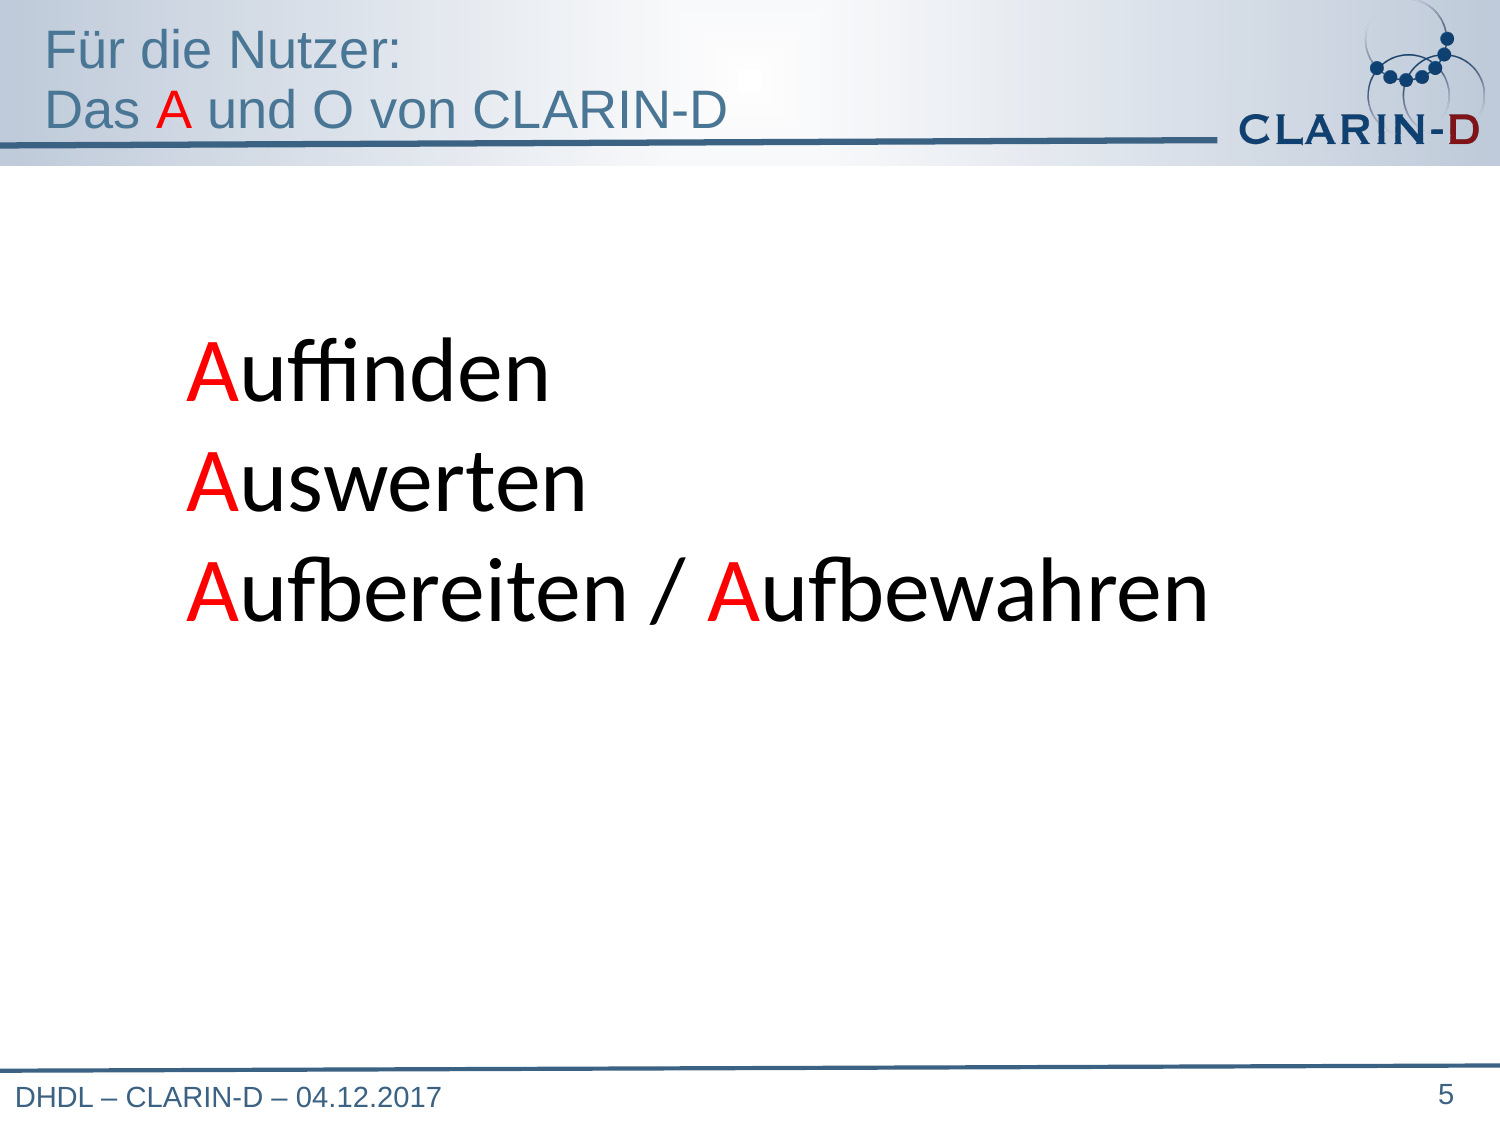

Für die Nutzer:
Das A und O von CLARIN-D
#
Auffinden
Auswerten
Aufbereiten / Aufbewahren